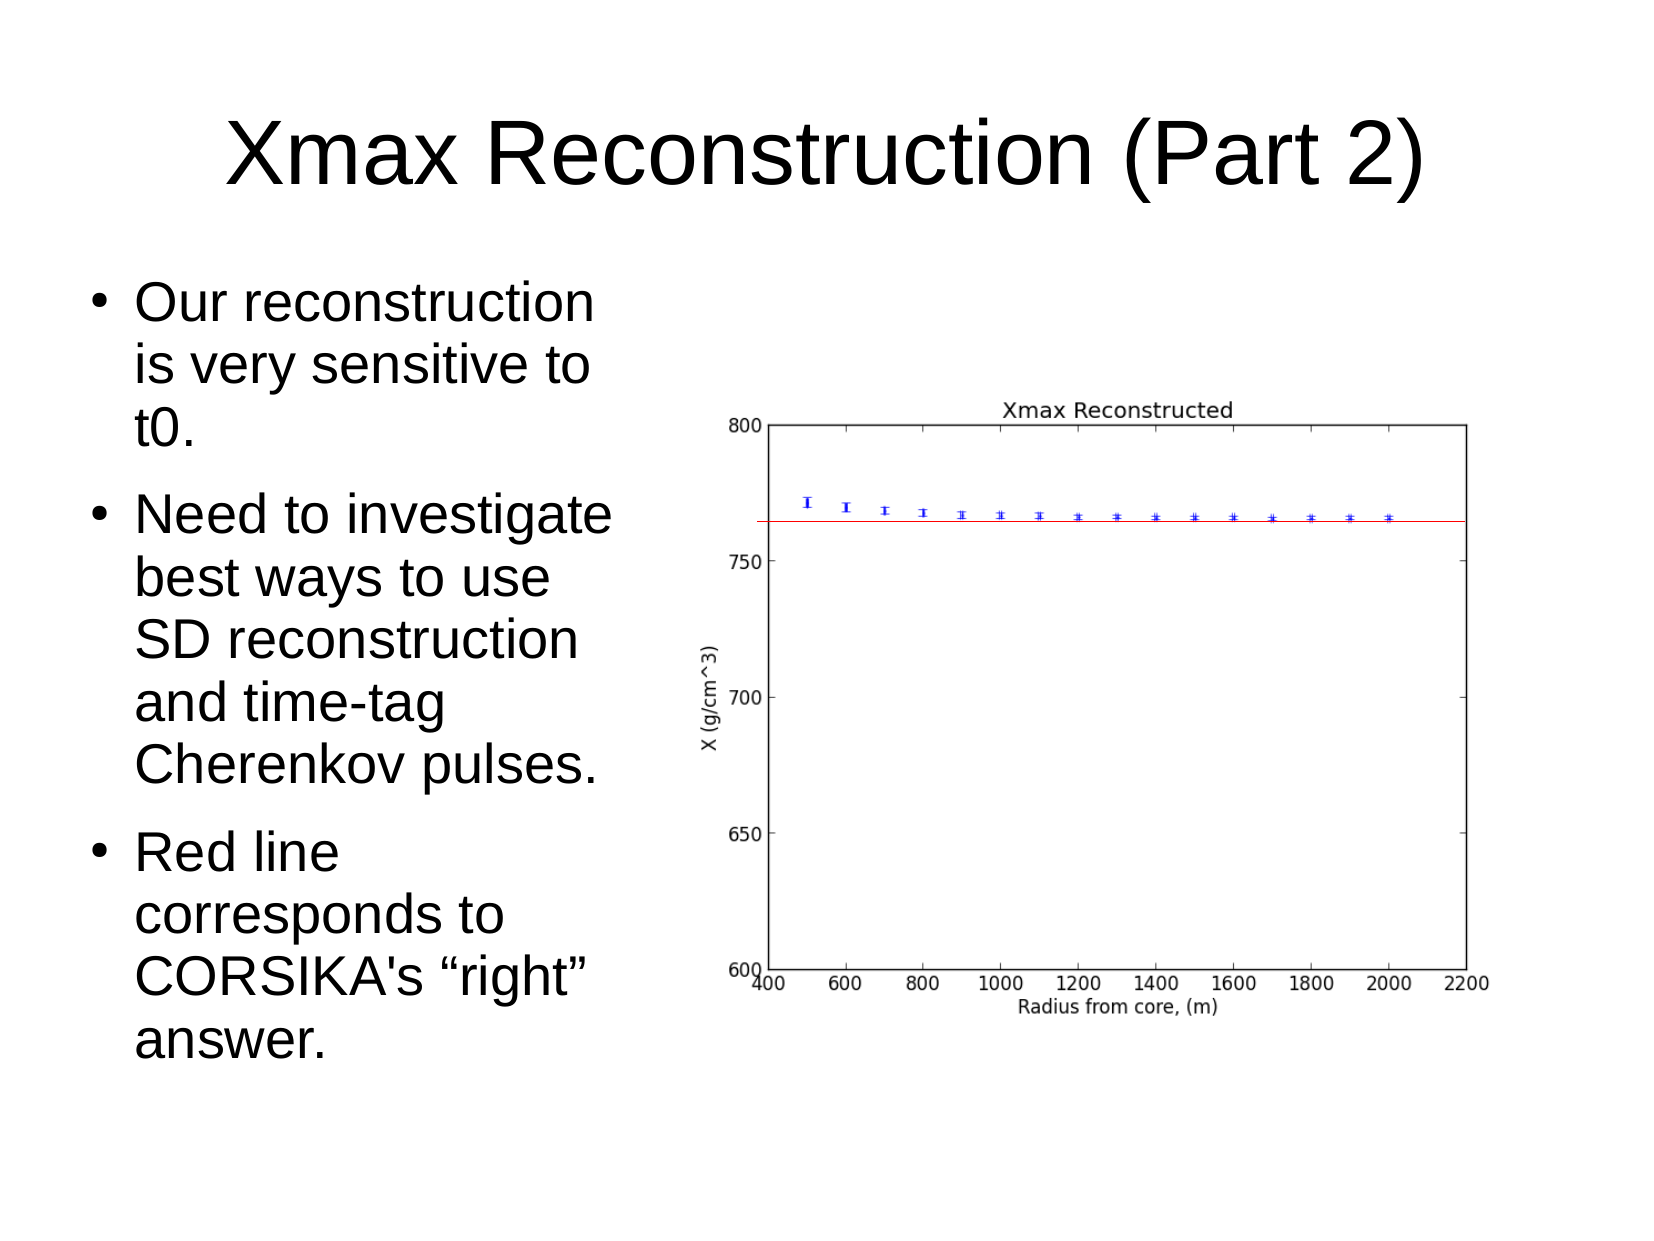

# Xmax Reconstruction (Part 2)
Our reconstruction is very sensitive to t0.
Need to investigate best ways to use SD reconstruction and time-tag Cherenkov pulses.
Red line corresponds to CORSIKA's “right” answer.